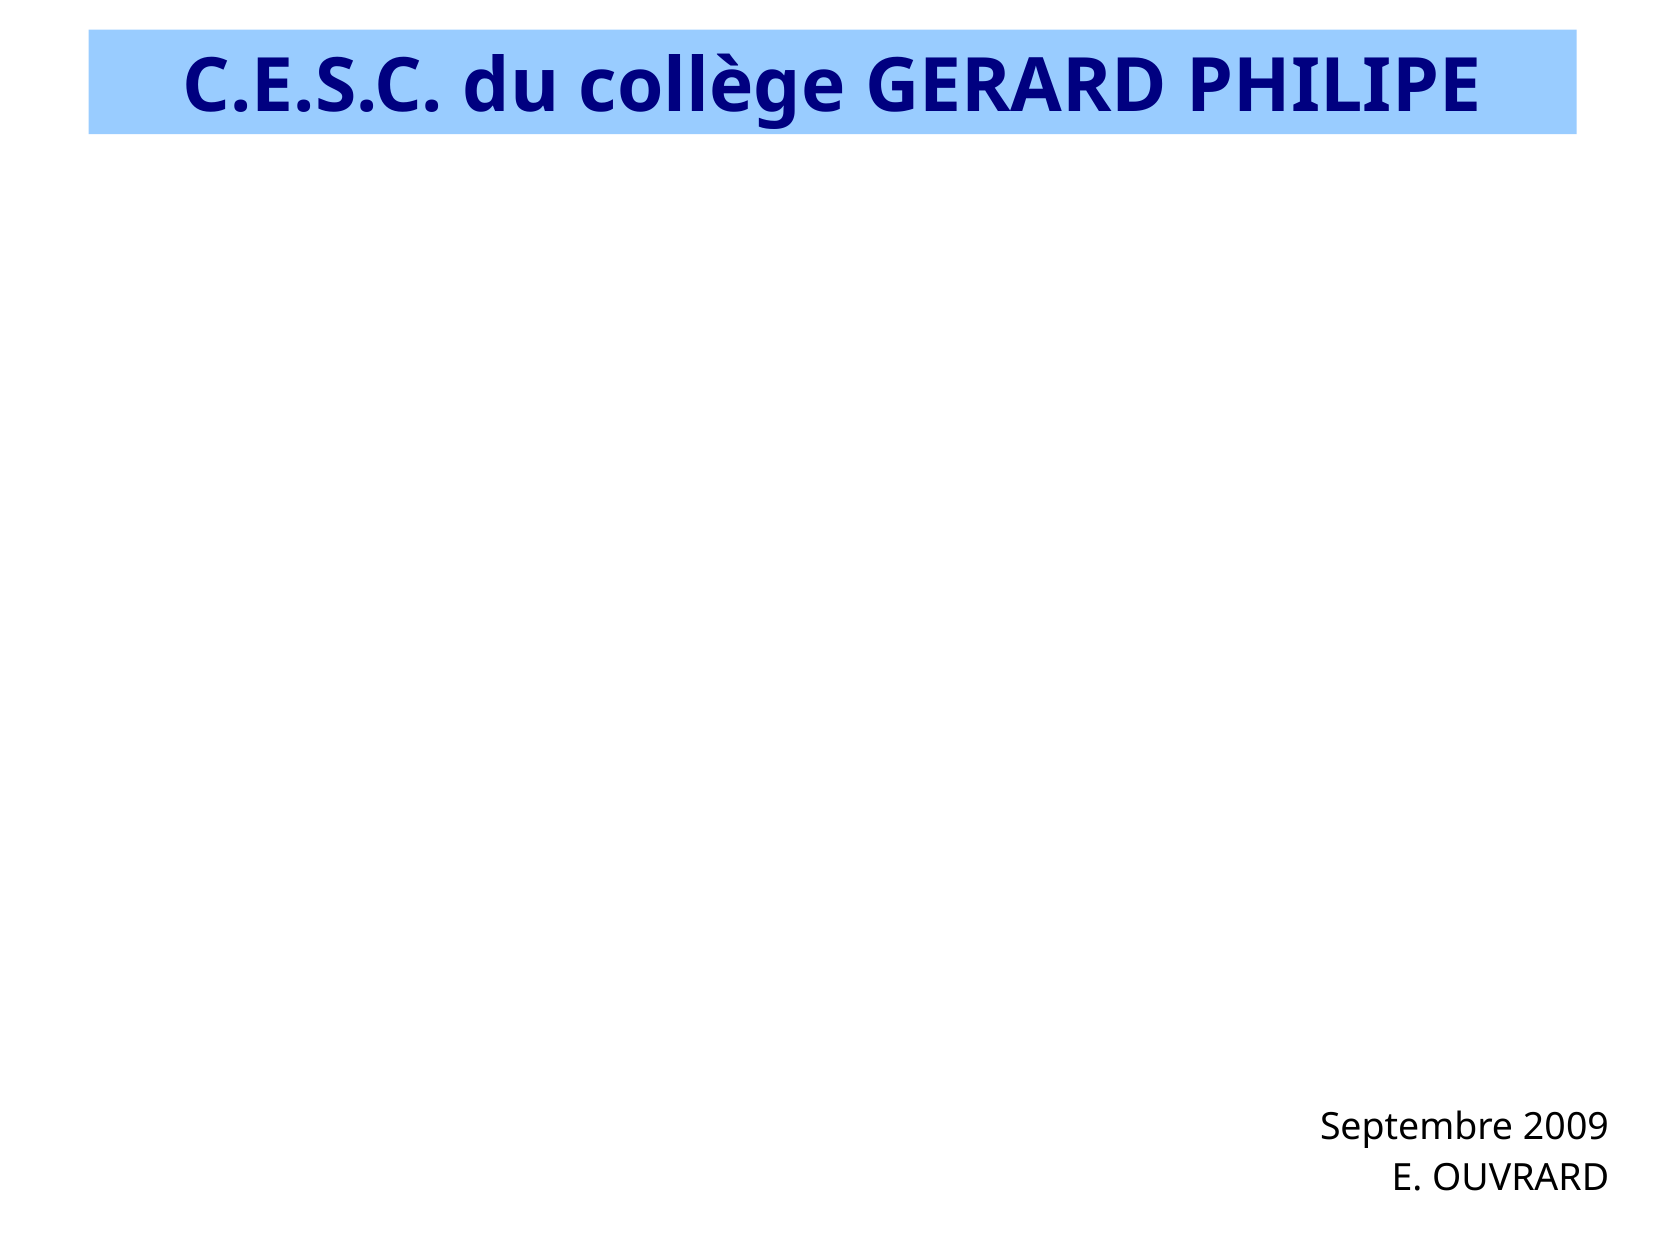

# C.E.S.C. du collège GERARD PHILIPE
Septembre 2009
E. OUVRARD